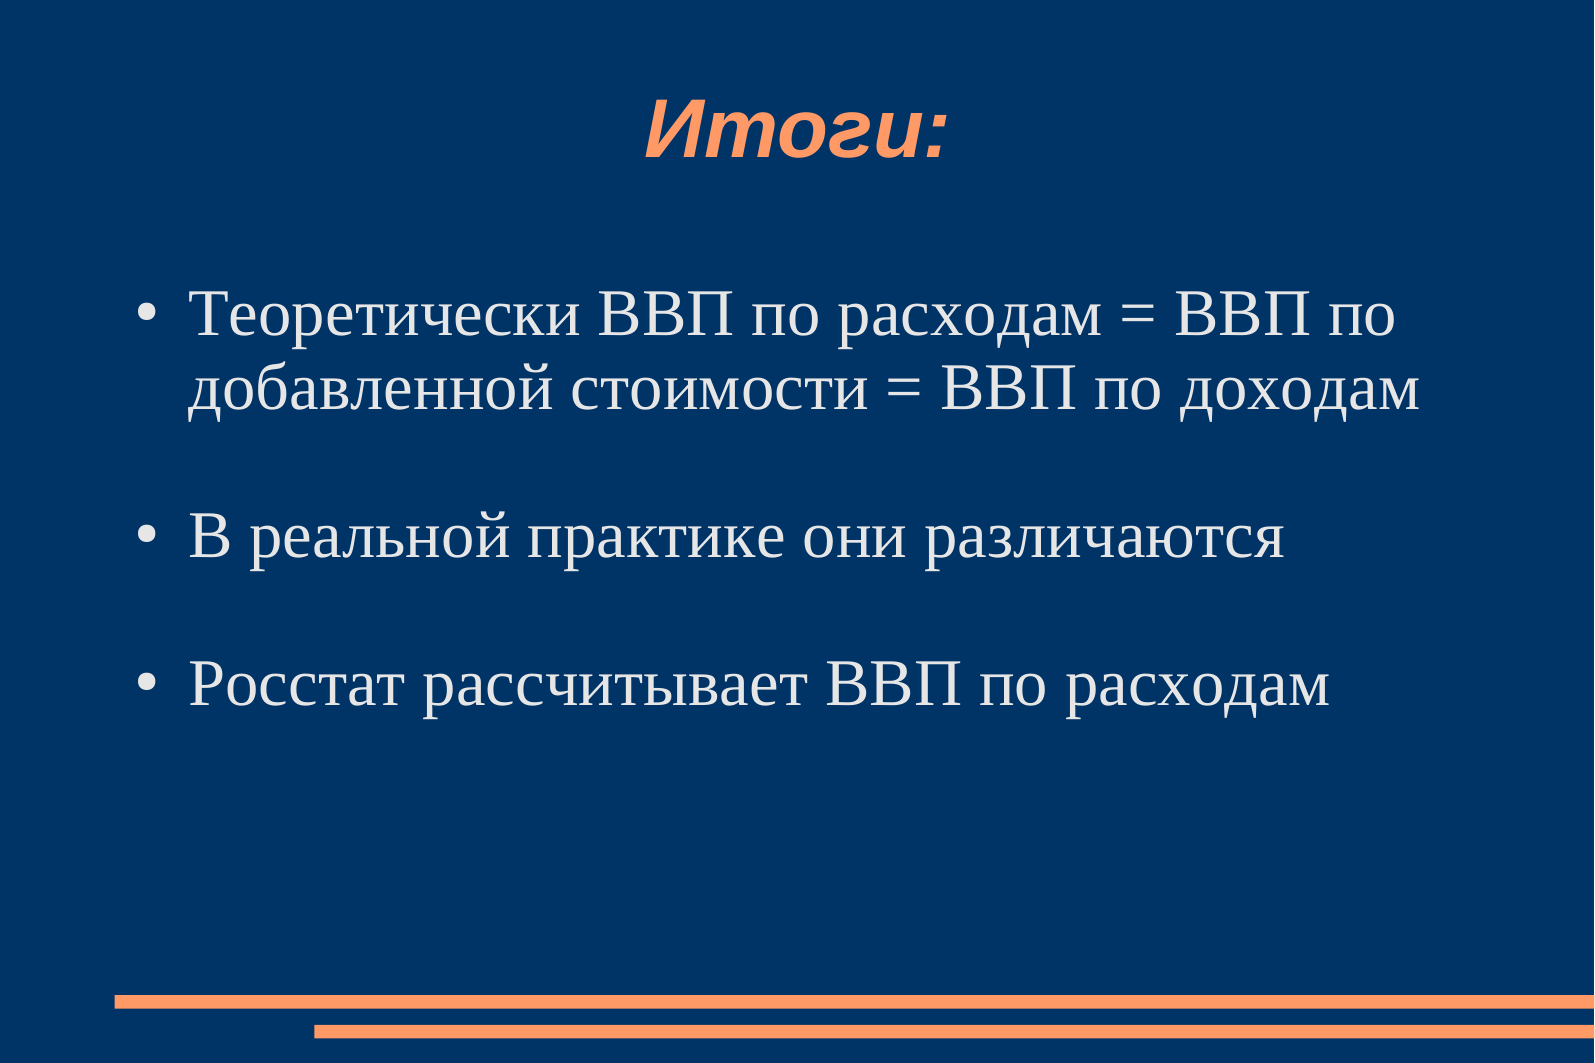

# Итоги:
Теоретически ВВП по расходам = ВВП по добавленной стоимости = ВВП по доходам
В реальной практике они различаются
Росстат рассчитывает ВВП по расходам